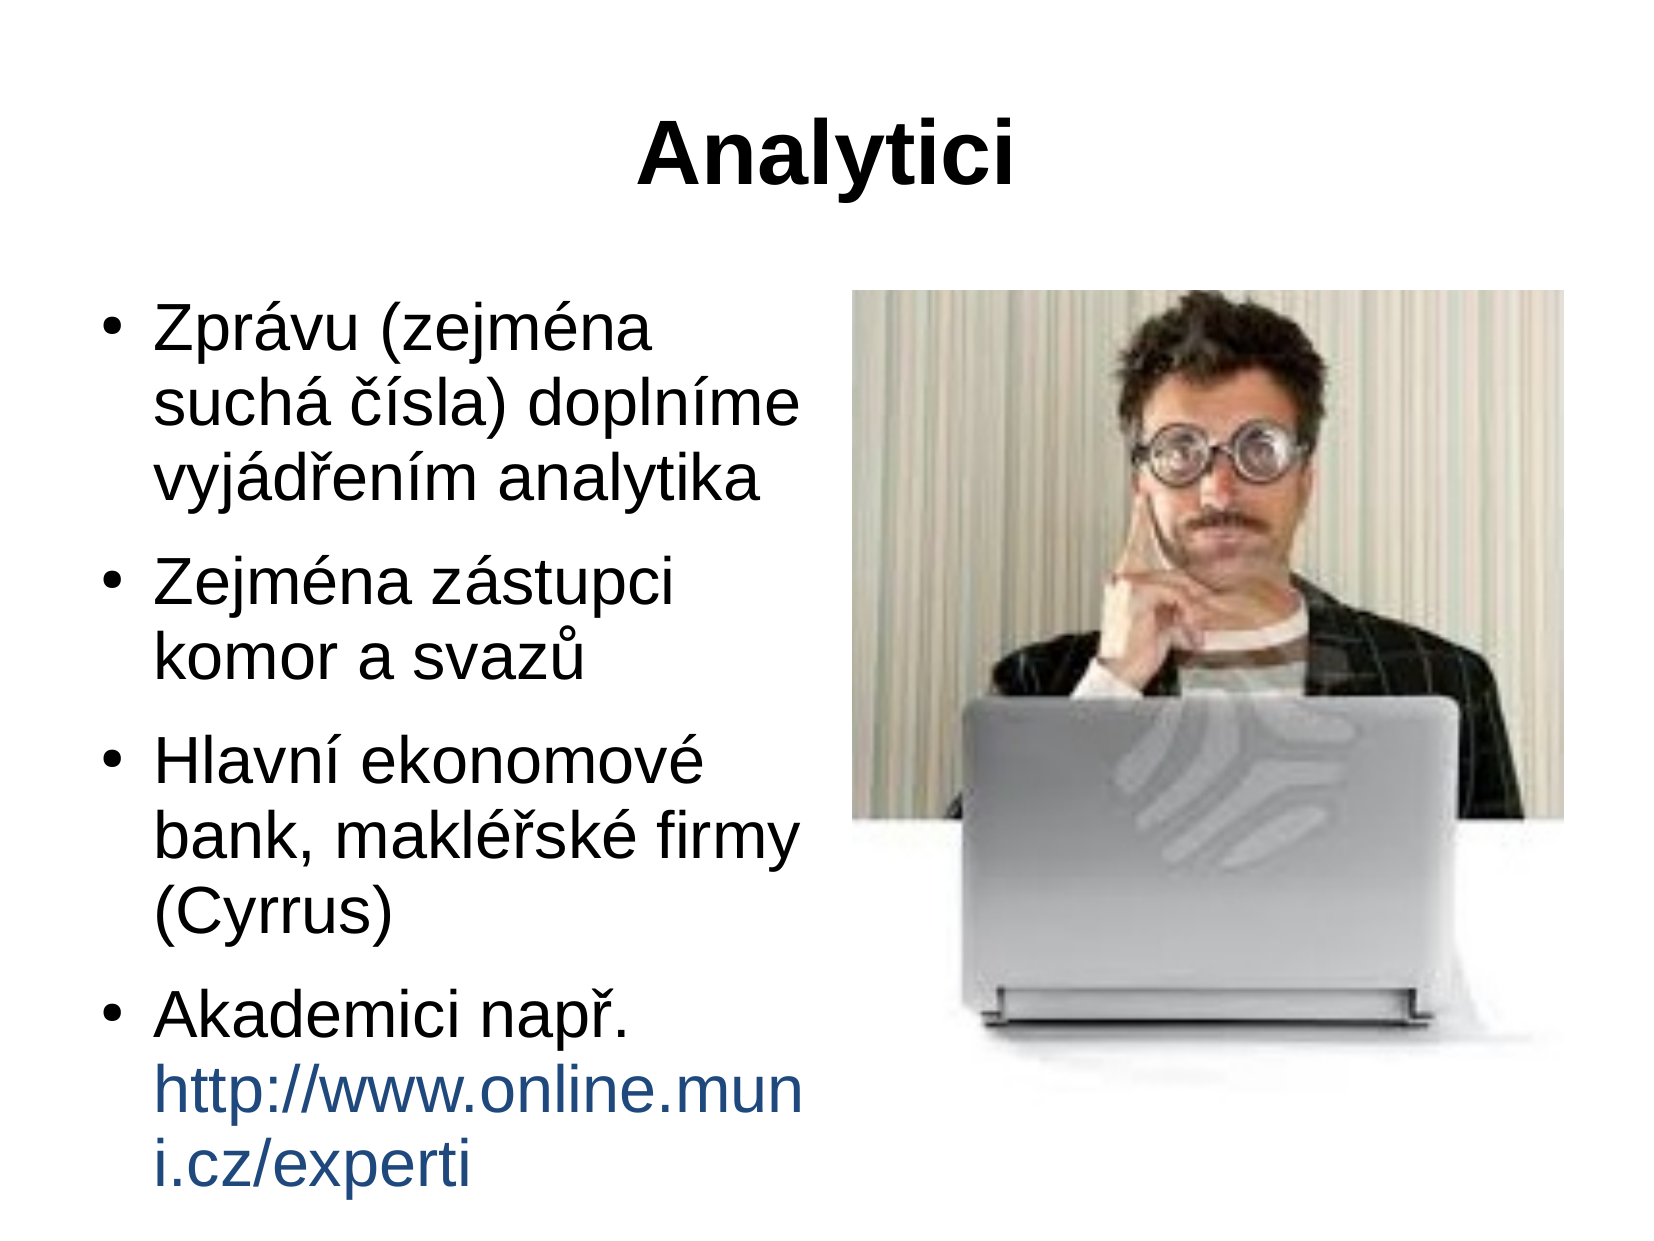

# Analytici
Zprávu (zejména suchá čísla) doplníme vyjádřením analytika
Zejména zástupci komor a svazů
Hlavní ekonomové bank, makléřské firmy (Cyrrus)
Akademici např. http://www.online.muni.cz/experti